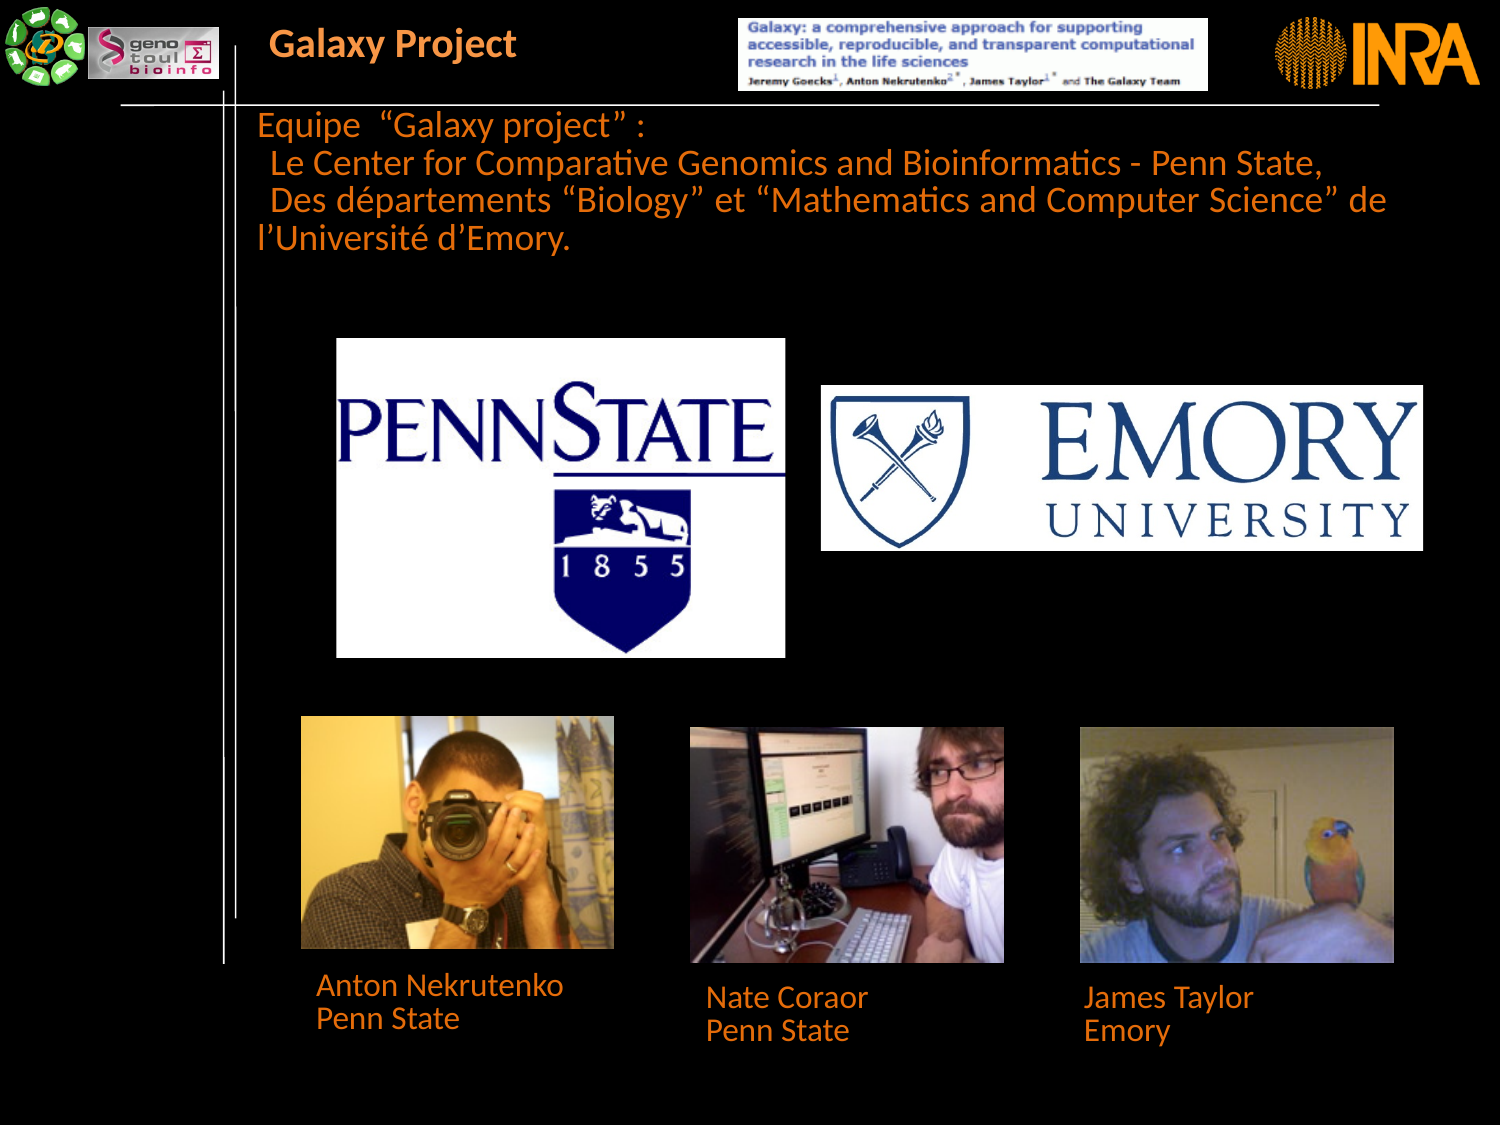

Galaxy Project
Equipe “Galaxy project” :
Le Center for Comparative Genomics and Bioinformatics - Penn State,
Des départements “Biology” et “Mathematics and Computer Science” de l’Université d’Emory.
Anton Nekrutenko
Penn State
Nate Coraor
Penn State
James Taylor
Emory